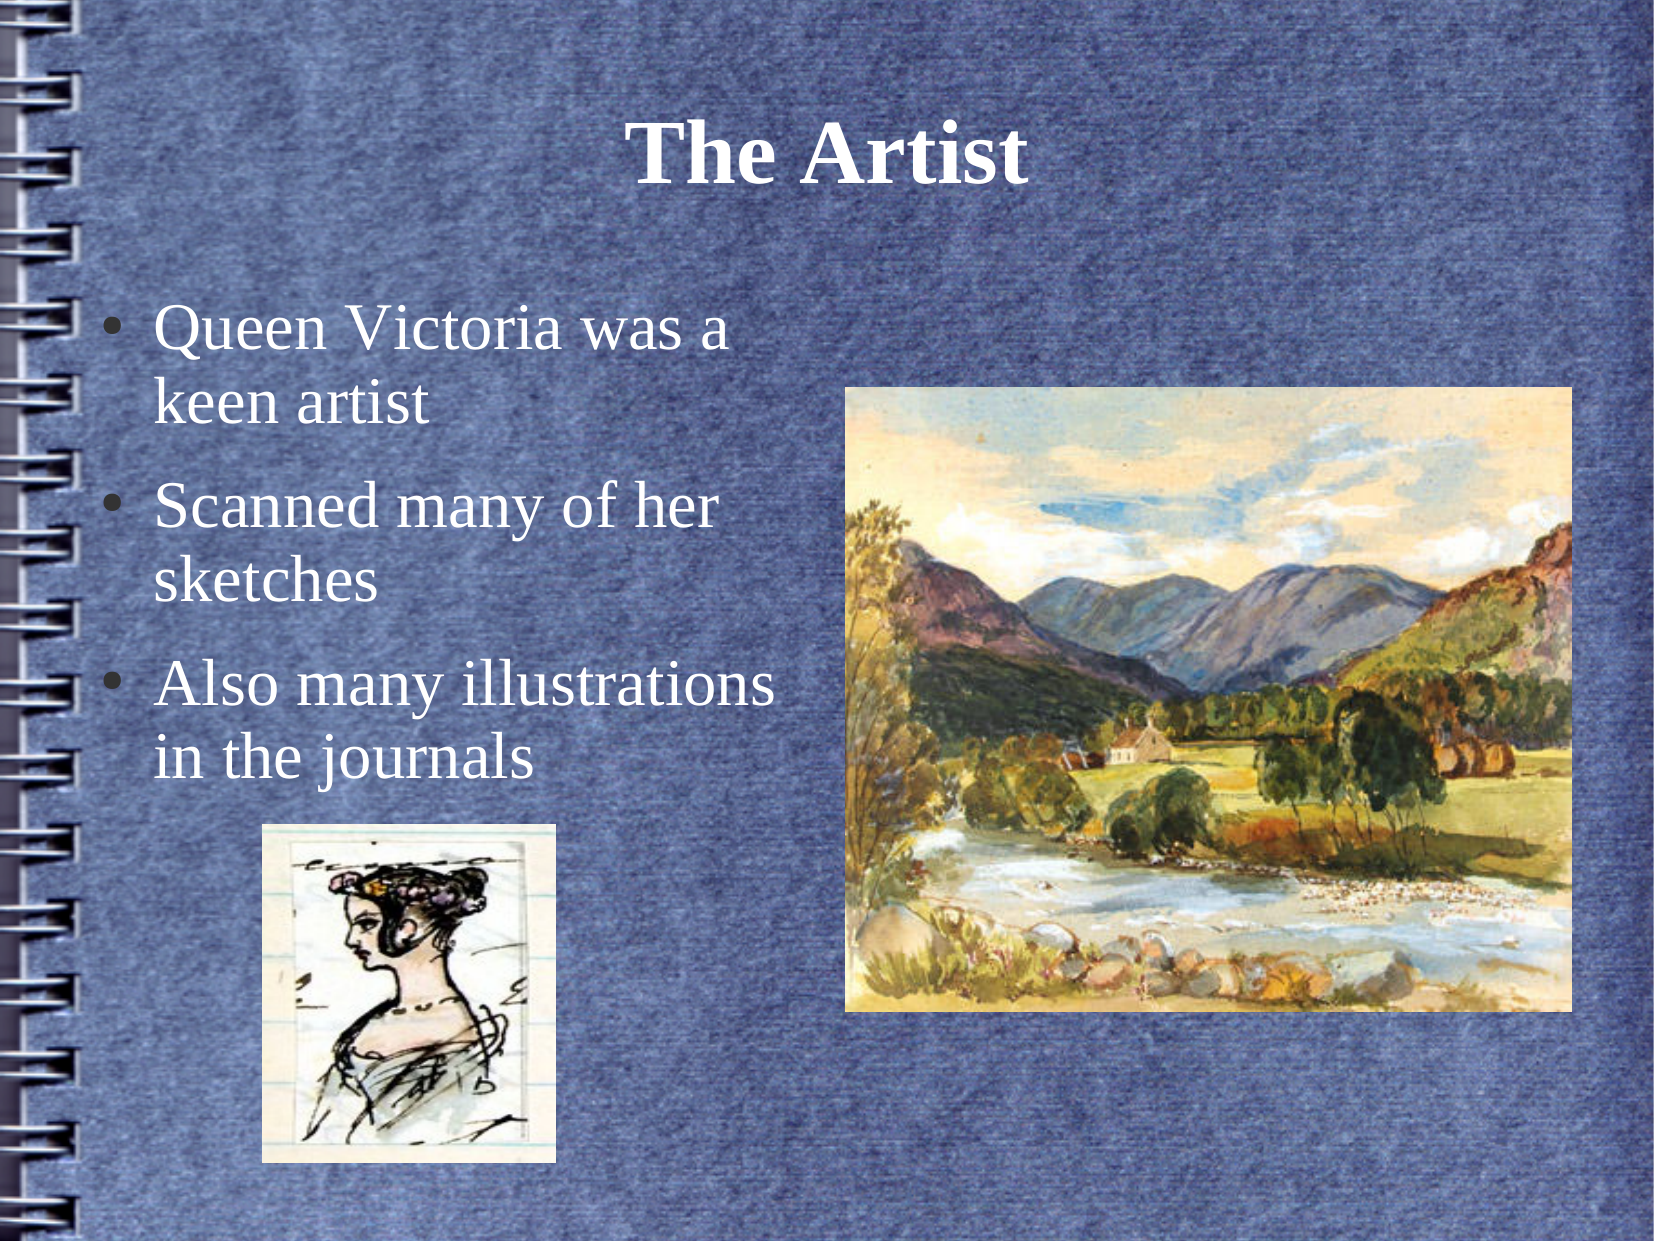

# The Artist
Queen Victoria was a keen artist
Scanned many of her sketches
Also many illustrations in the journals